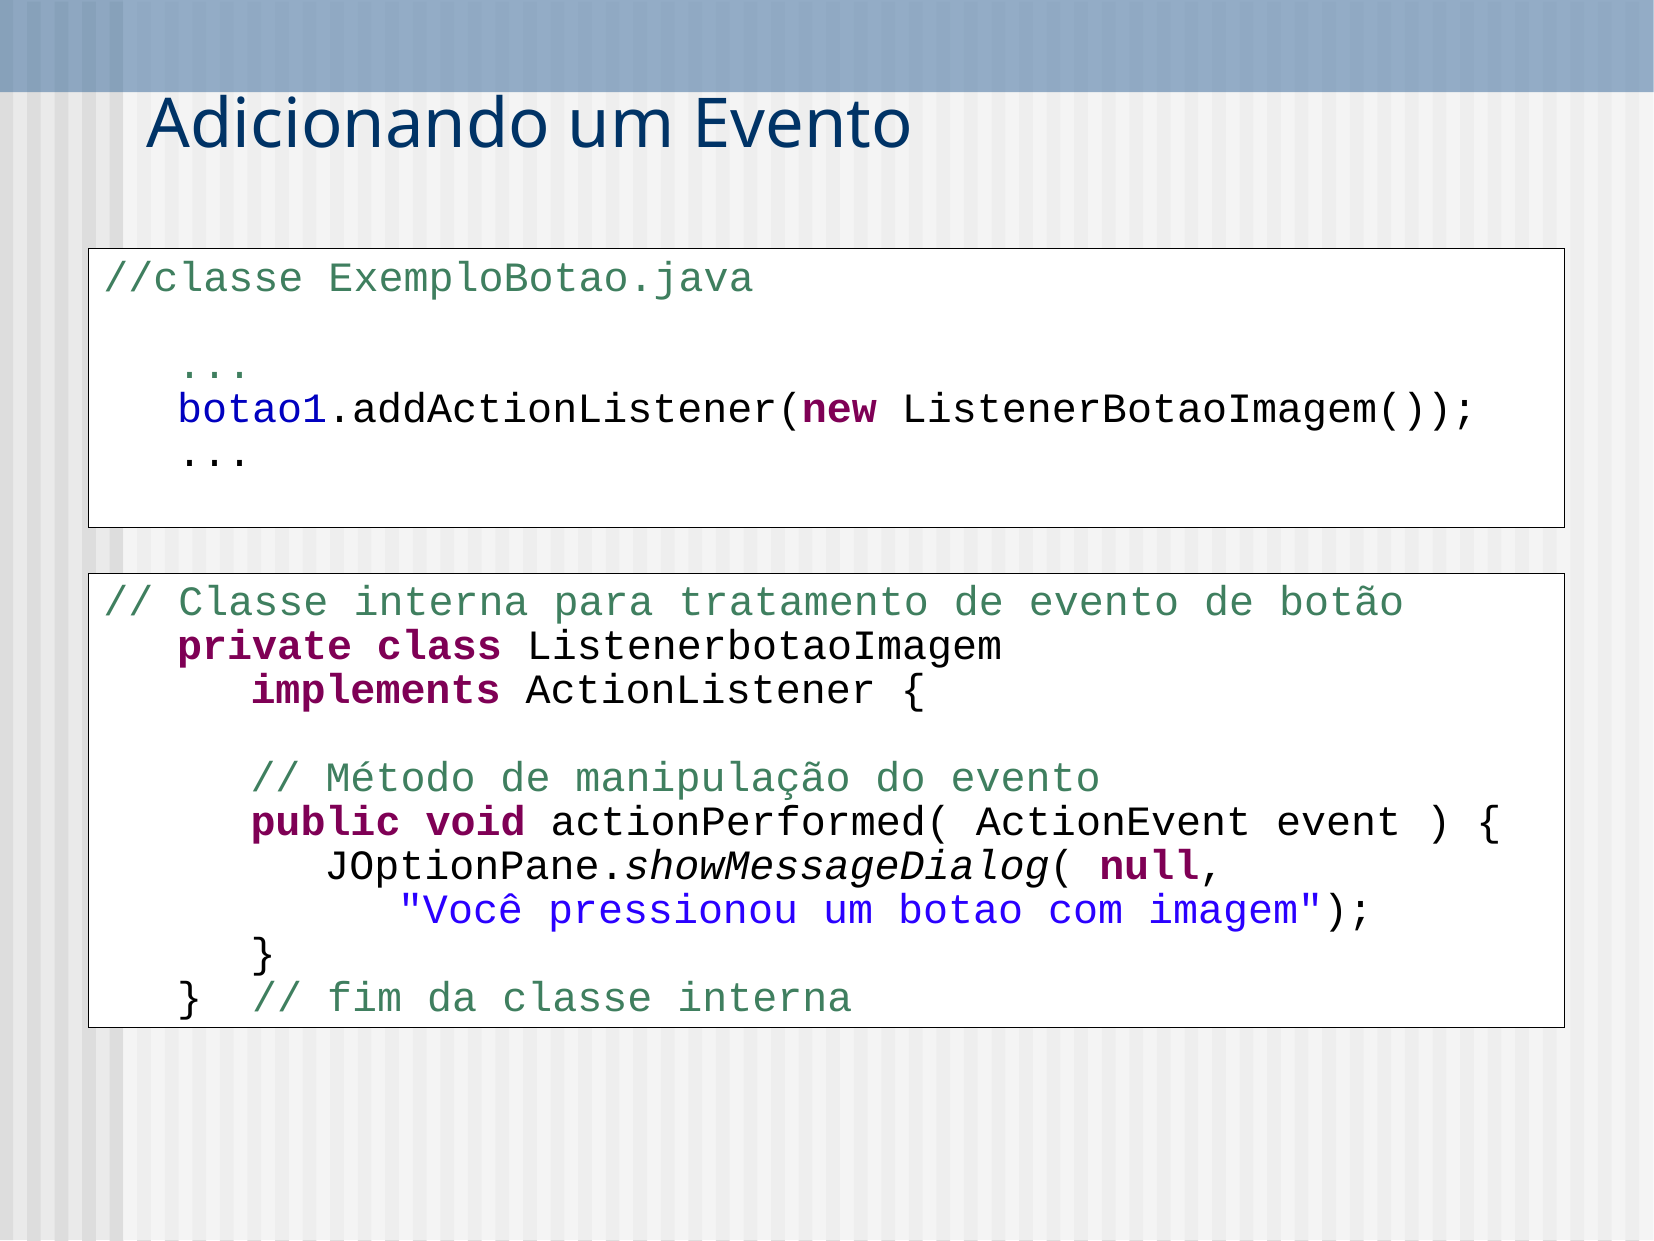

# Adicionando um Evento
//classe ExemploBotao.java
	...
	botao1.addActionListener(new ListenerBotaoImagem());
	...
// Classe interna para tratamento de evento de botão
	private class ListenerbotaoImagem
		implements ActionListener {
		// Método de manipulação do evento
		public void actionPerformed( ActionEvent event ) {
			JOptionPane.showMessageDialog( null,
				"Você pressionou um botao com imagem");
		}
	} // fim da classe interna